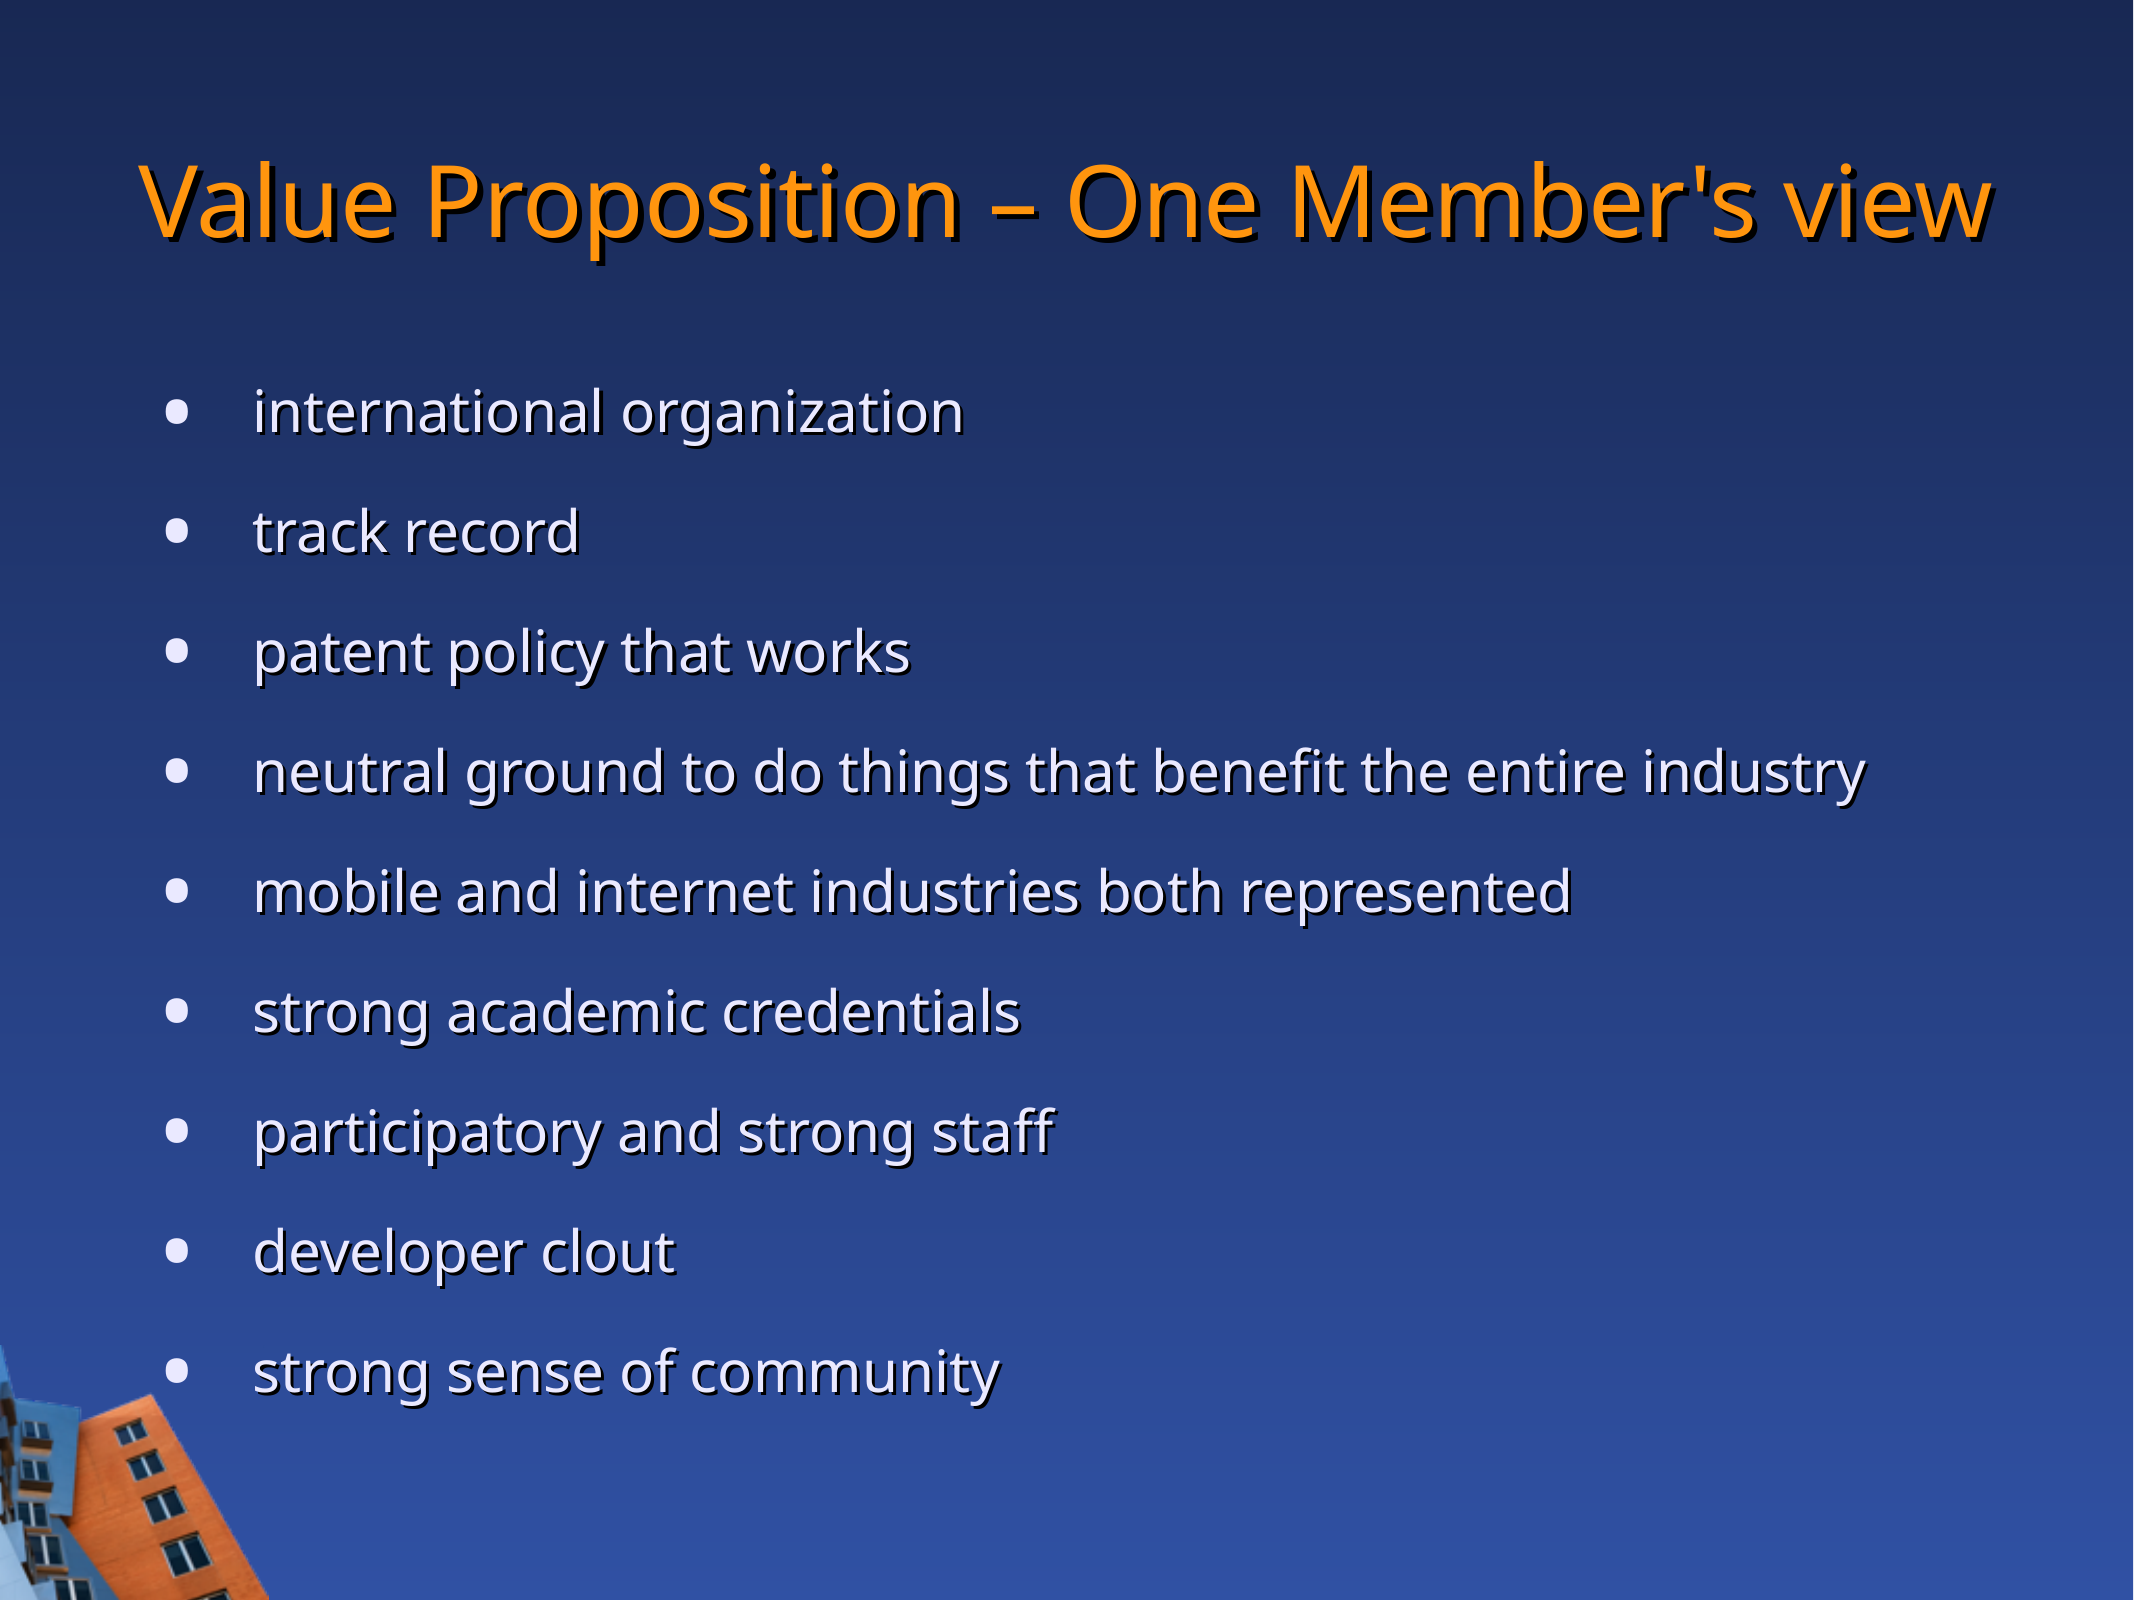

# Value Proposition – One Member's view
international organization
track record
patent policy that works
neutral ground to do things that benefit the entire industry
mobile and internet industries both represented
strong academic credentials
participatory and strong staff
developer clout
strong sense of community